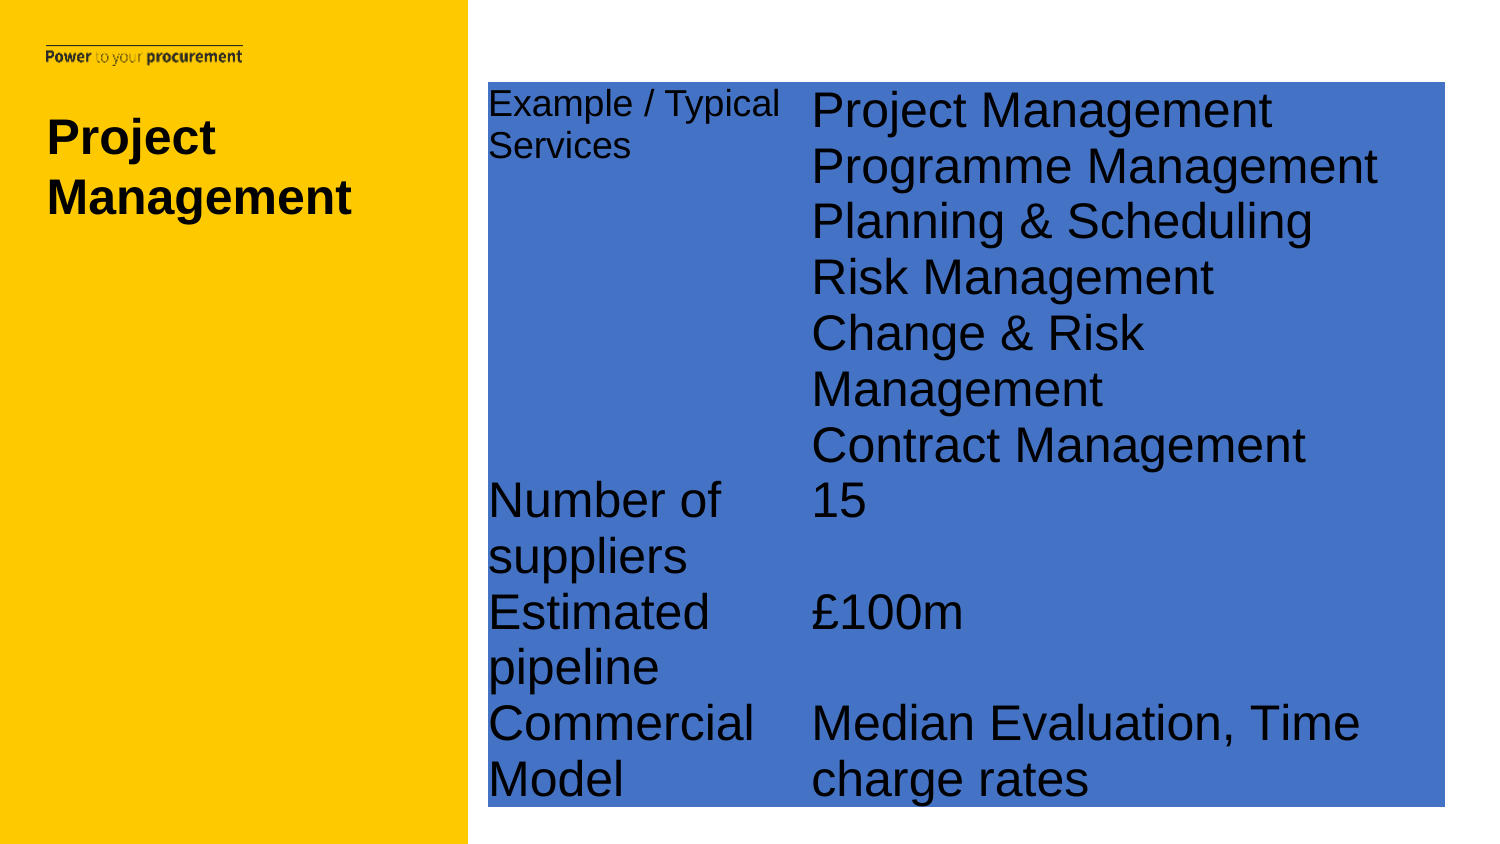

| Example / Typical Services | Project Management Programme Management Planning & Scheduling Risk Management Change & Risk Management Contract Management |
| --- | --- |
| Number of suppliers | 15 |
| Estimated pipeline | £100m |
| Commercial Model | Median Evaluation, Time charge rates |
# Project Management